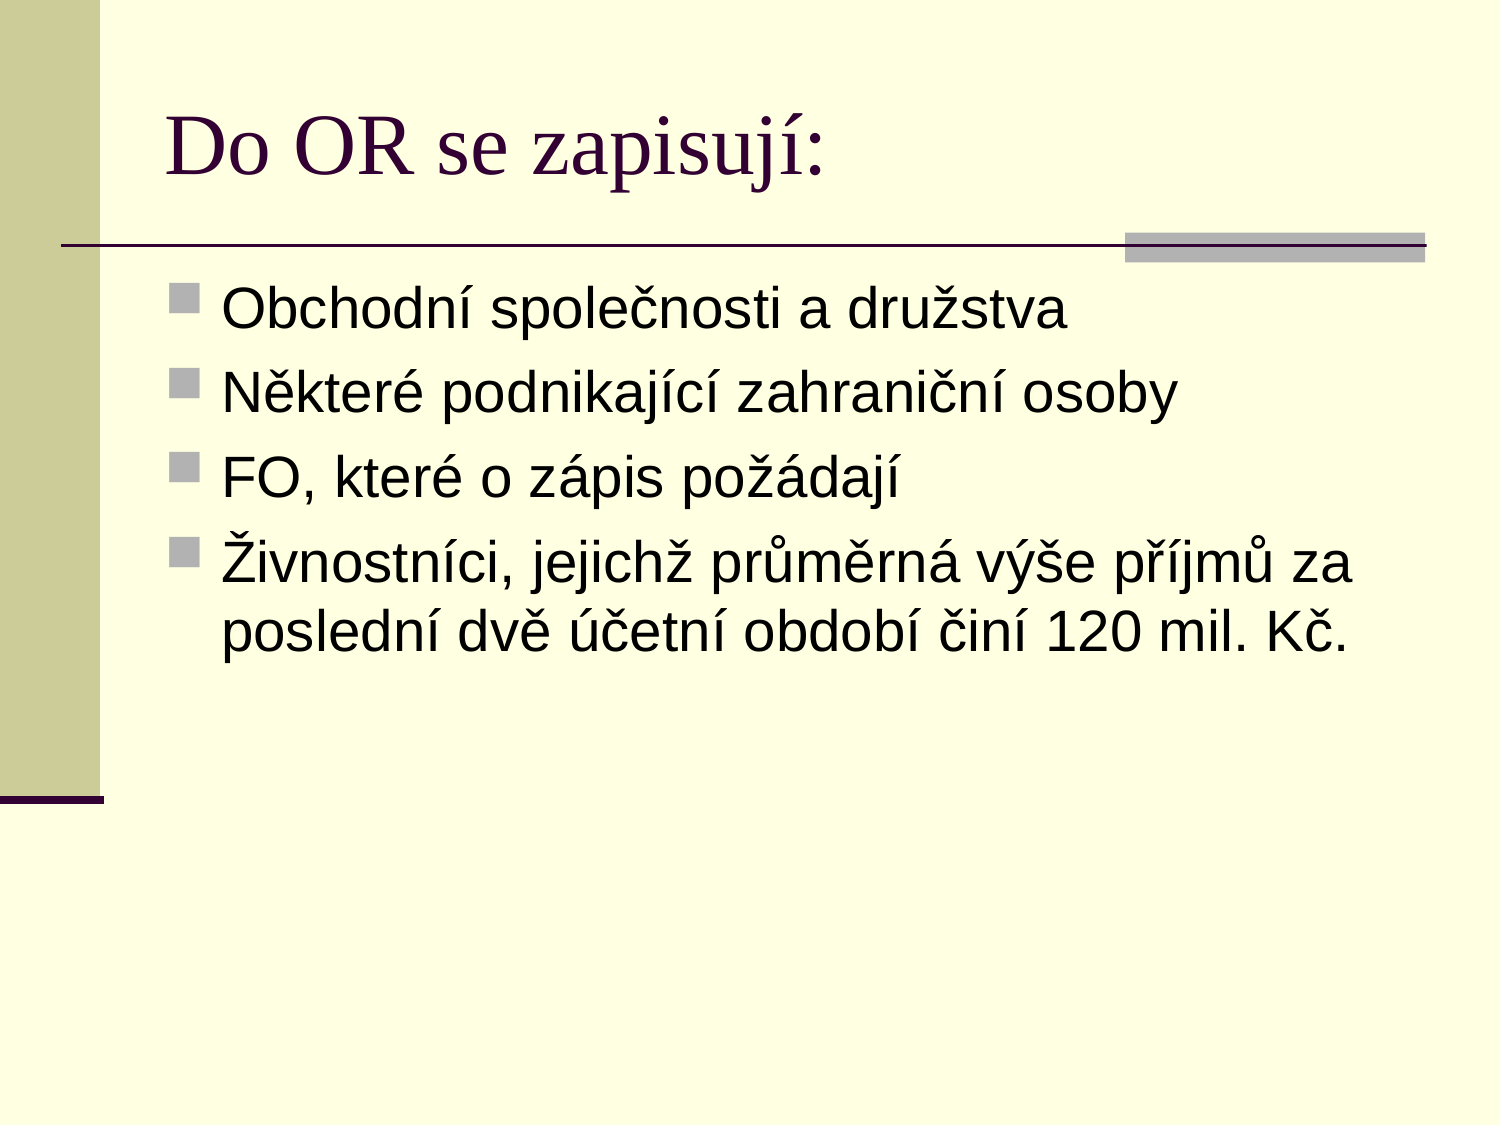

# Do OR se zapisují:
Obchodní společnosti a družstva
Některé podnikající zahraniční osoby
FO, které o zápis požádají
Živnostníci, jejichž průměrná výše příjmů za poslední dvě účetní období činí 120 mil. Kč.